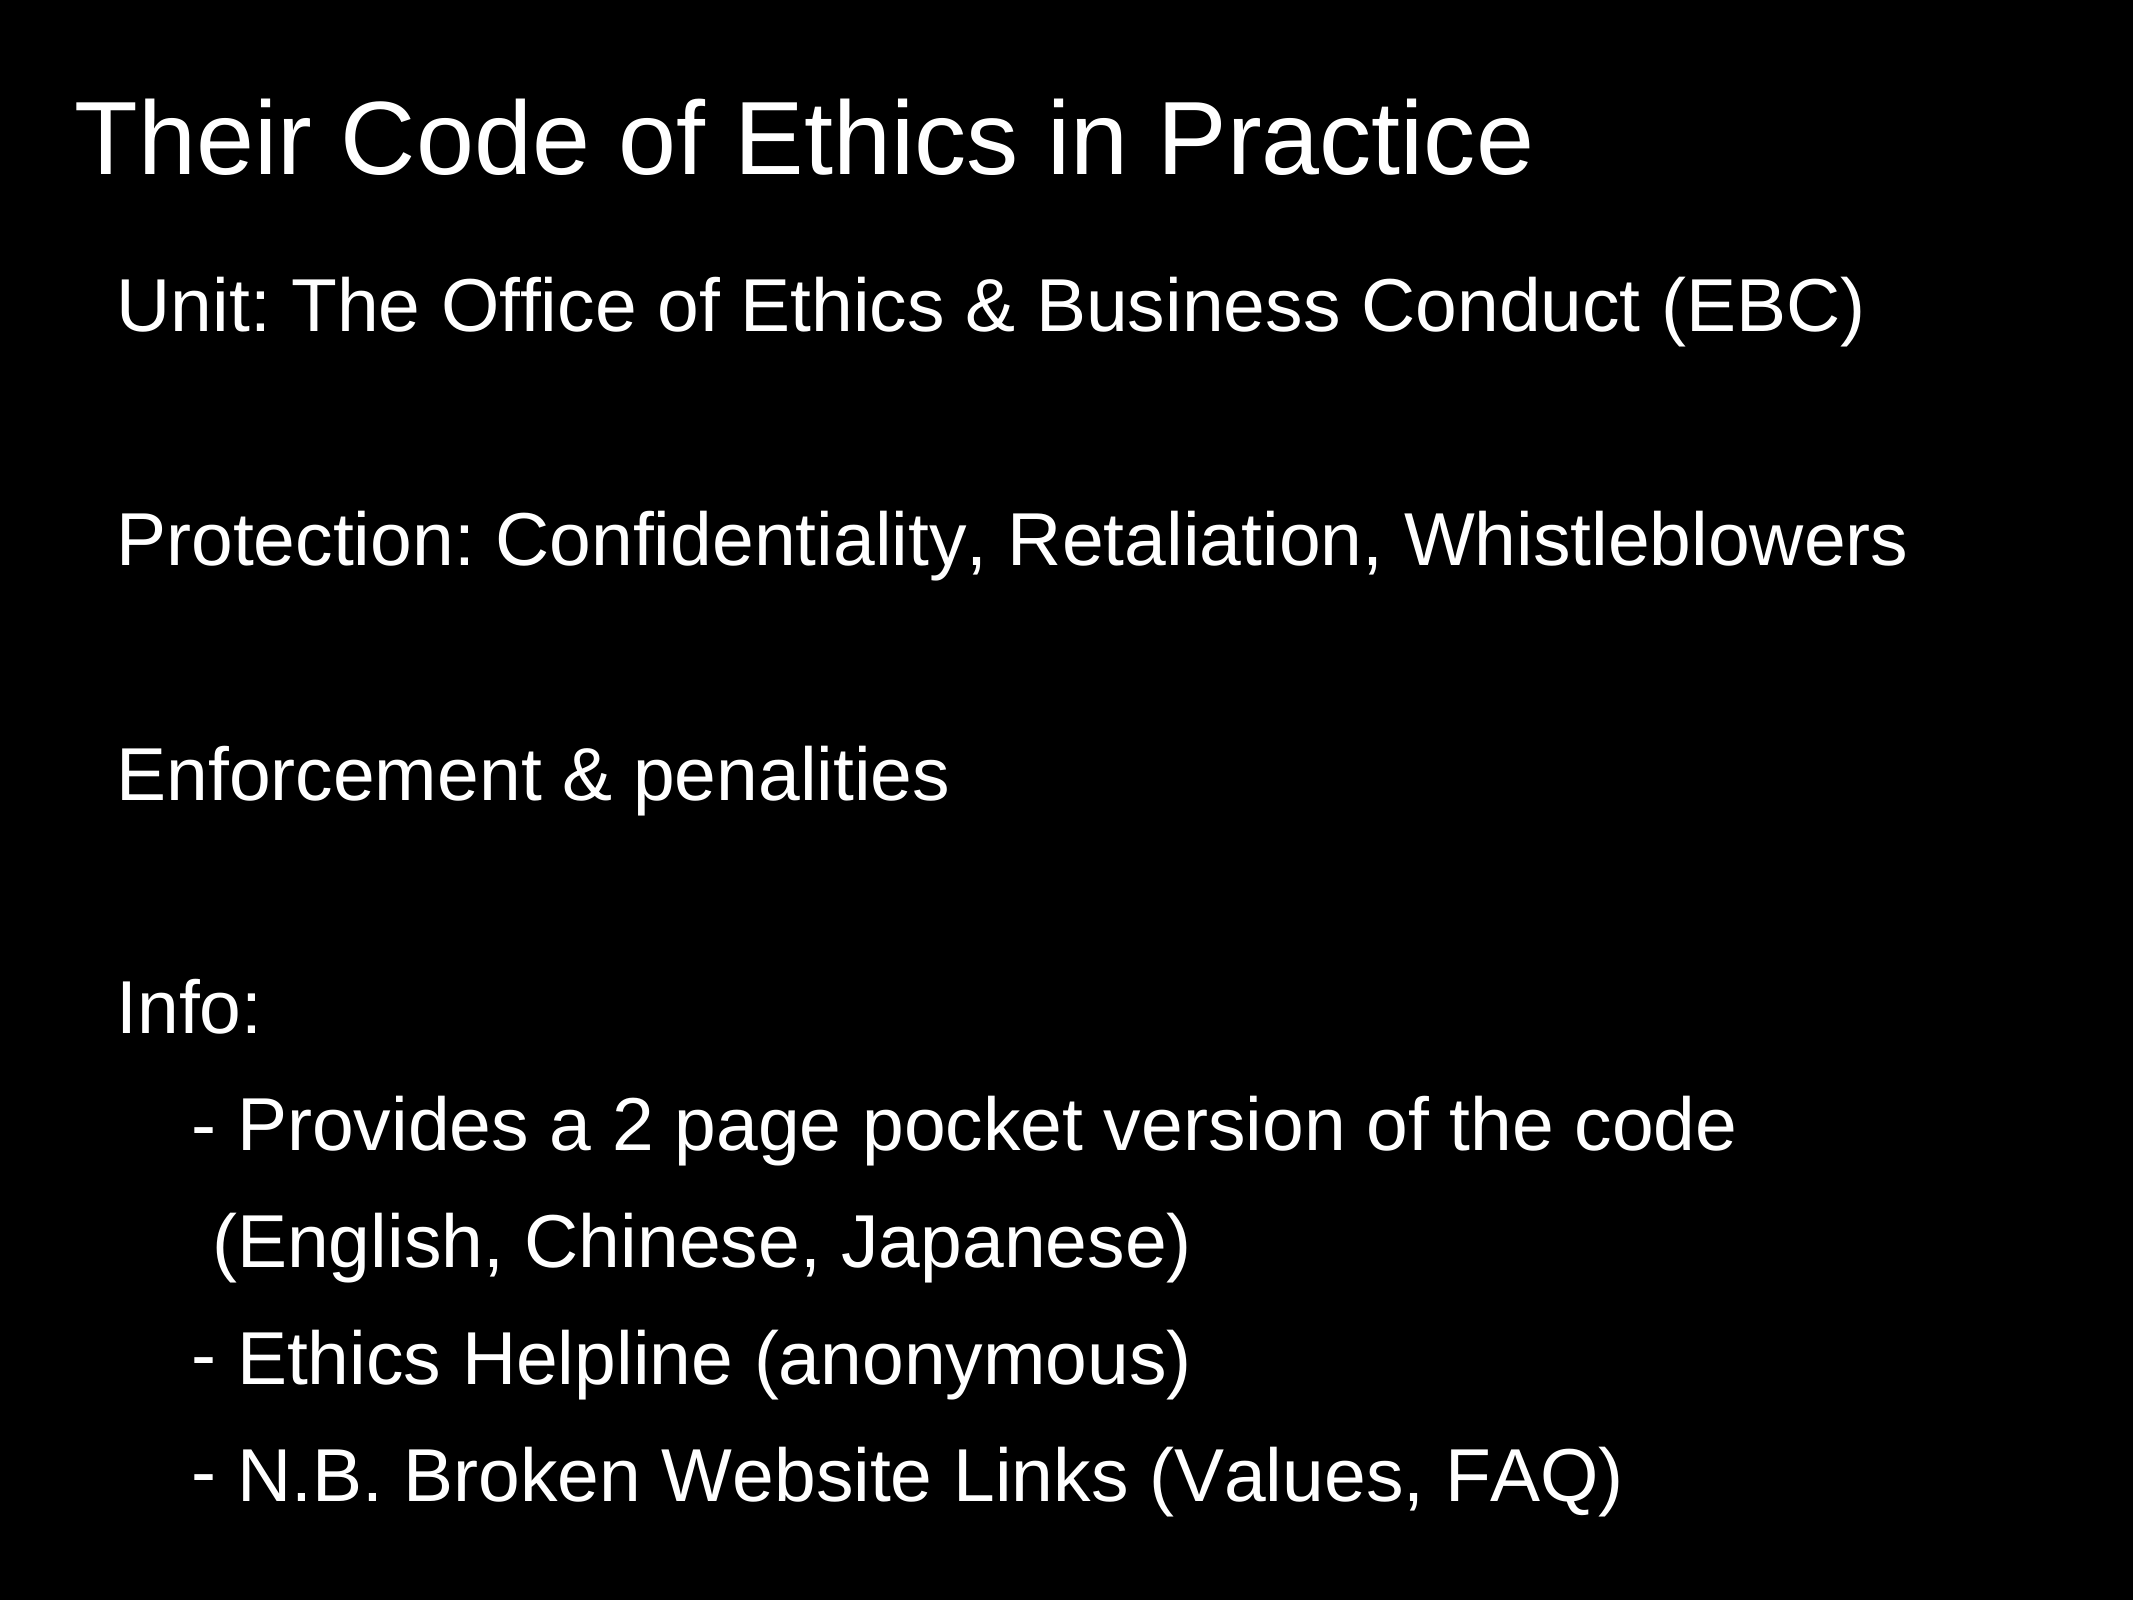

Their Code of Ethics in Practice
Unit: The Office of Ethics & Business Conduct (EBC)
Protection: Confidentiality, Retaliation, Whistleblowers
Enforcement & penalities
Info:
- Provides a 2 page pocket version of the code
 (English, Chinese, Japanese)
 Ethics Helpline (anonymous)
 N.B. Broken Website Links (Values, FAQ)